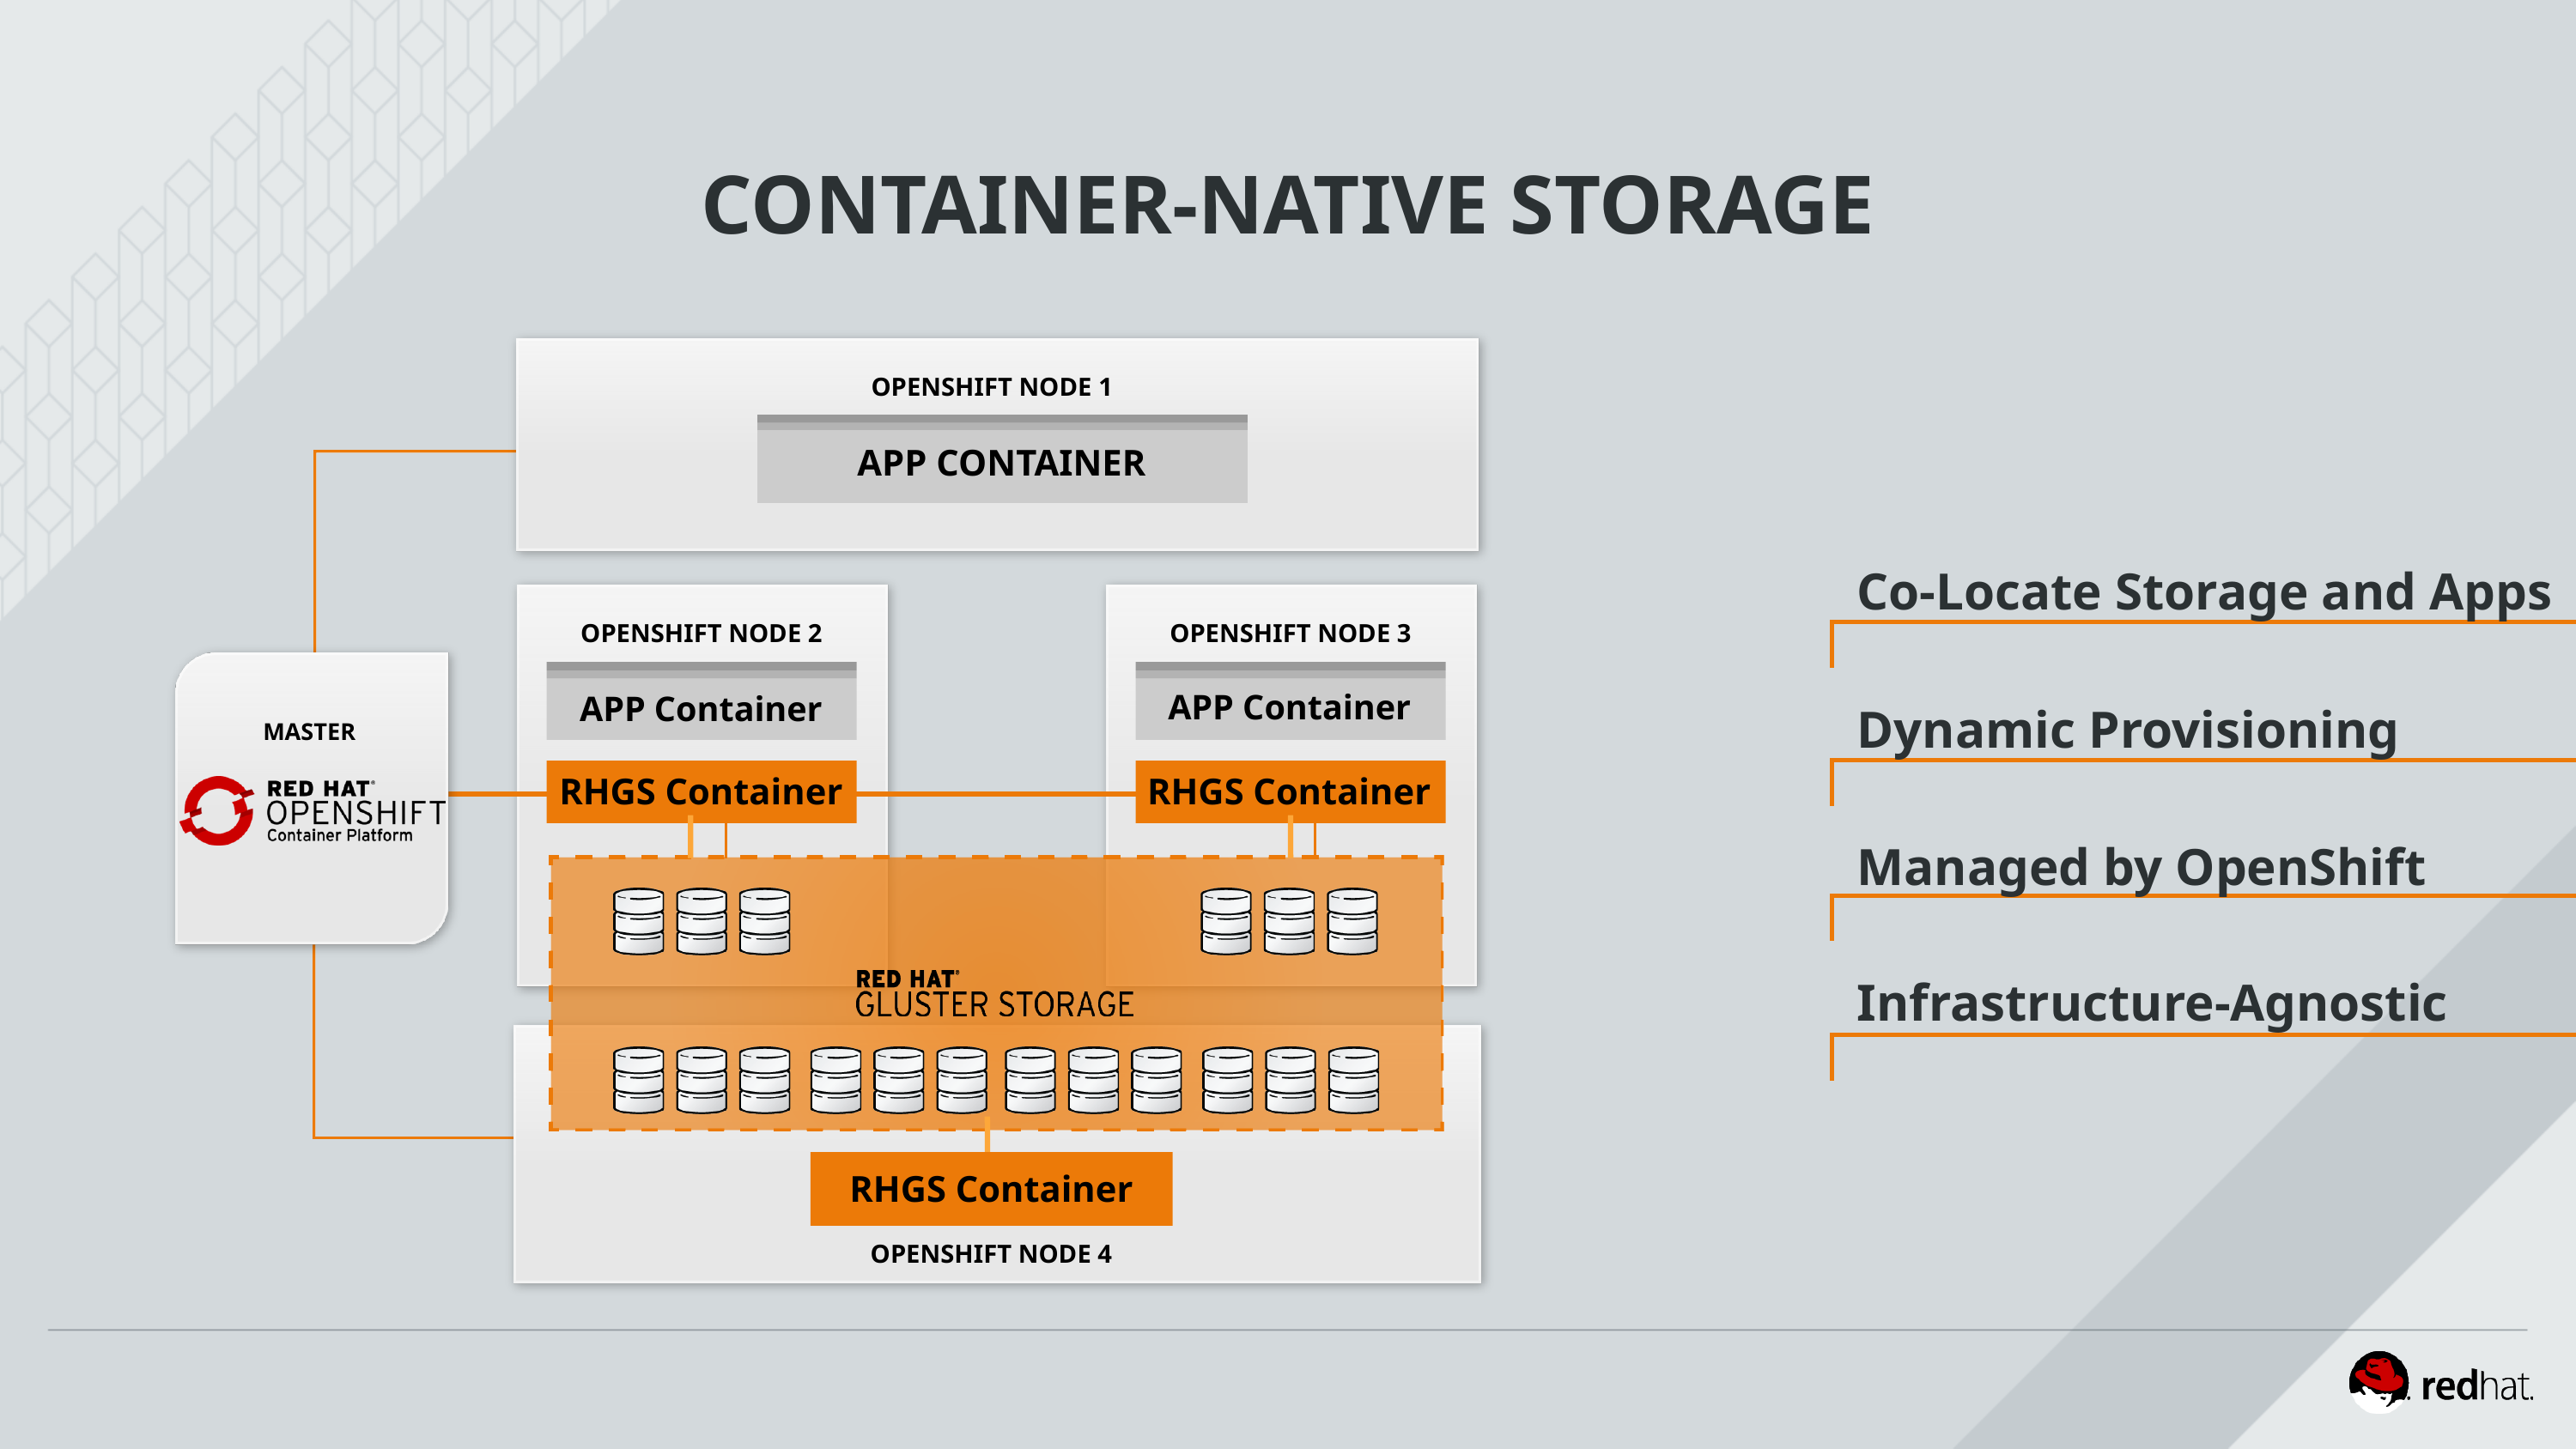

CONTAINER-NATIVE STORAGE
OPENSHIFT NODE 1
APP CONTAINER
Co-Locate Storage and Apps
OPENSHIFT NODE 2
OPENSHIFT NODE 3
APP Container
APP Container
Dynamic Provisioning
MASTER
RHGS Container
RHGS Container
Managed by OpenShift
Infrastructure-Agnostic
RHGS Container
OPENSHIFT NODE 4